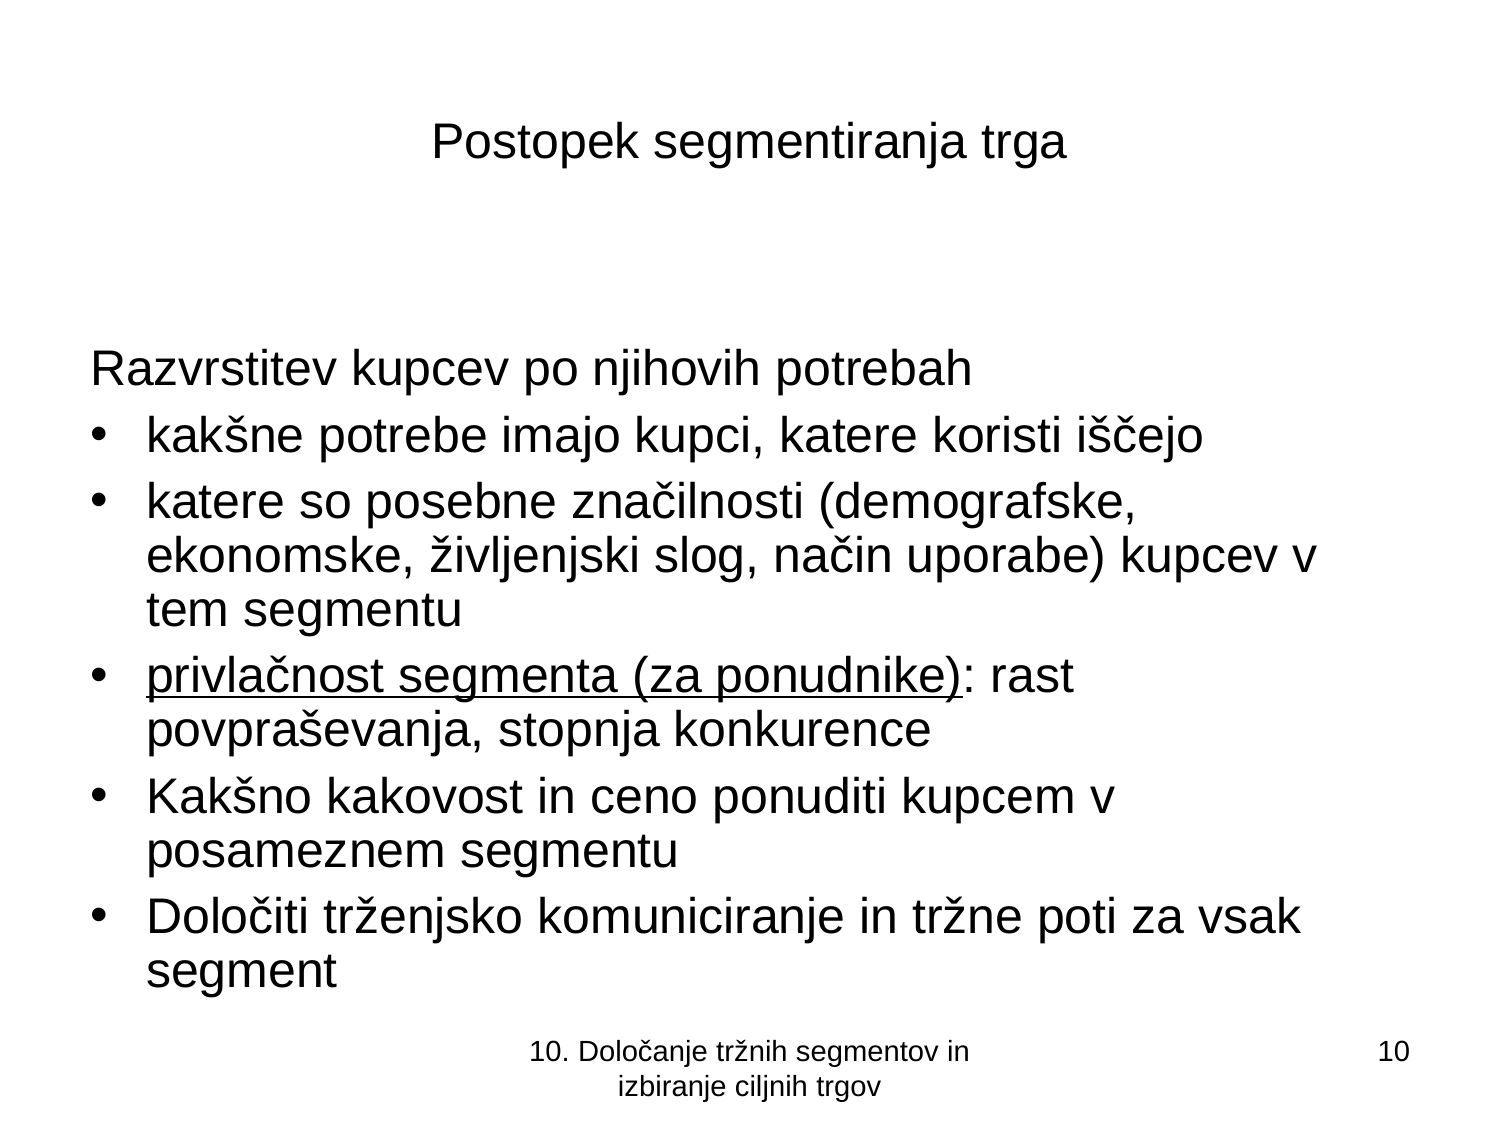

# Postopek segmentiranja trga
Razvrstitev kupcev po njihovih potrebah
kakšne potrebe imajo kupci, katere koristi iščejo
katere so posebne značilnosti (demografske, ekonomske, življenjski slog, način uporabe) kupcev v tem segmentu
privlačnost segmenta (za ponudnike): rast povpraševanja, stopnja konkurence
Kakšno kakovost in ceno ponuditi kupcem v posameznem segmentu
Določiti trženjsko komuniciranje in tržne poti za vsak segment
10. Določanje tržnih segmentov in izbiranje ciljnih trgov